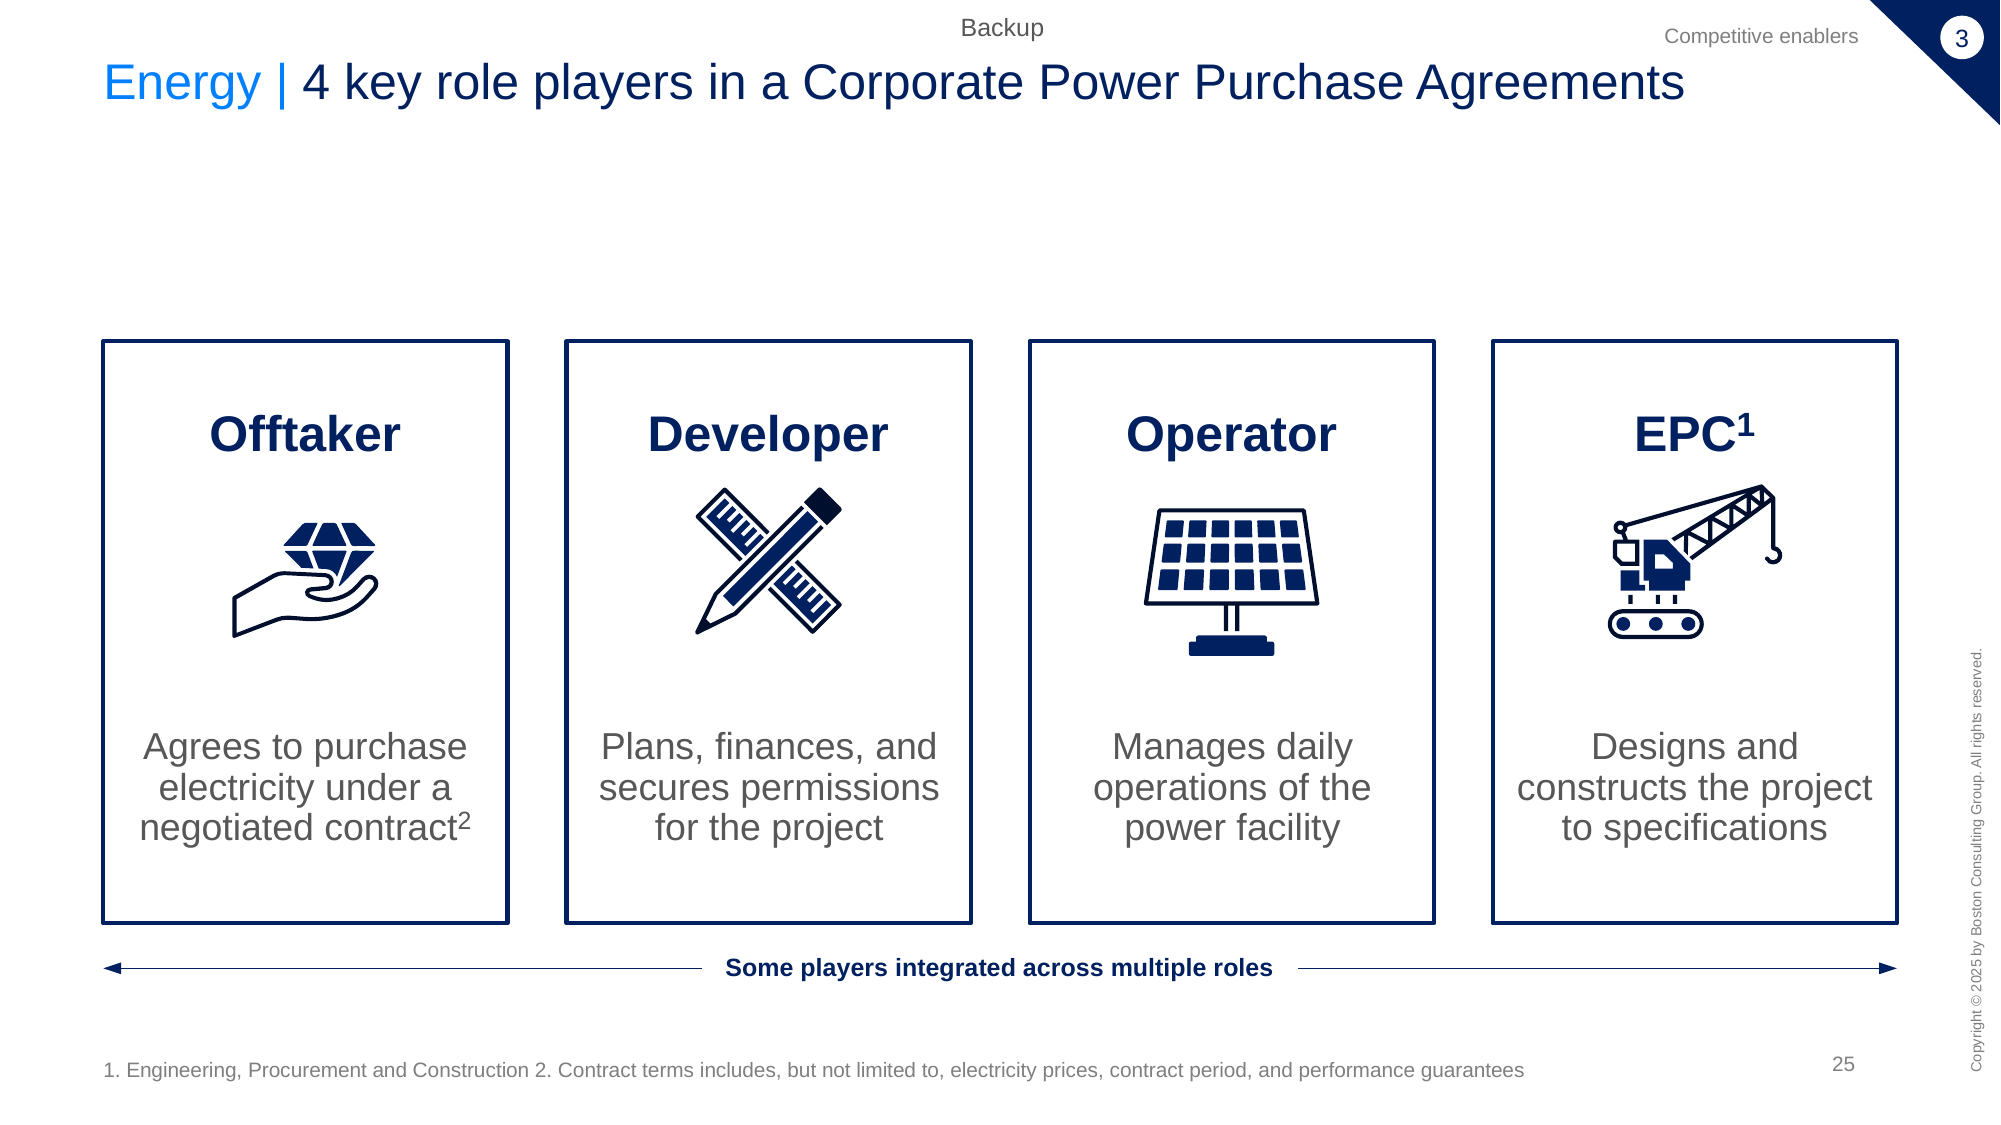

Competitive enablers
3
# Energy | 4 key role players in a Corporate Power Purchase Agreements
Offtaker
Developer
Operator
EPC1
Agrees to purchase electricity under a negotiated contract2
Plans, finances, and secures permissions for the project
Manages daily operations of the power facility
Designs and constructs the project to specifications
Some players integrated across multiple roles
1. Engineering, Procurement and Construction 2. Contract terms includes, but not limited to, electricity prices, contract period, and performance guarantees